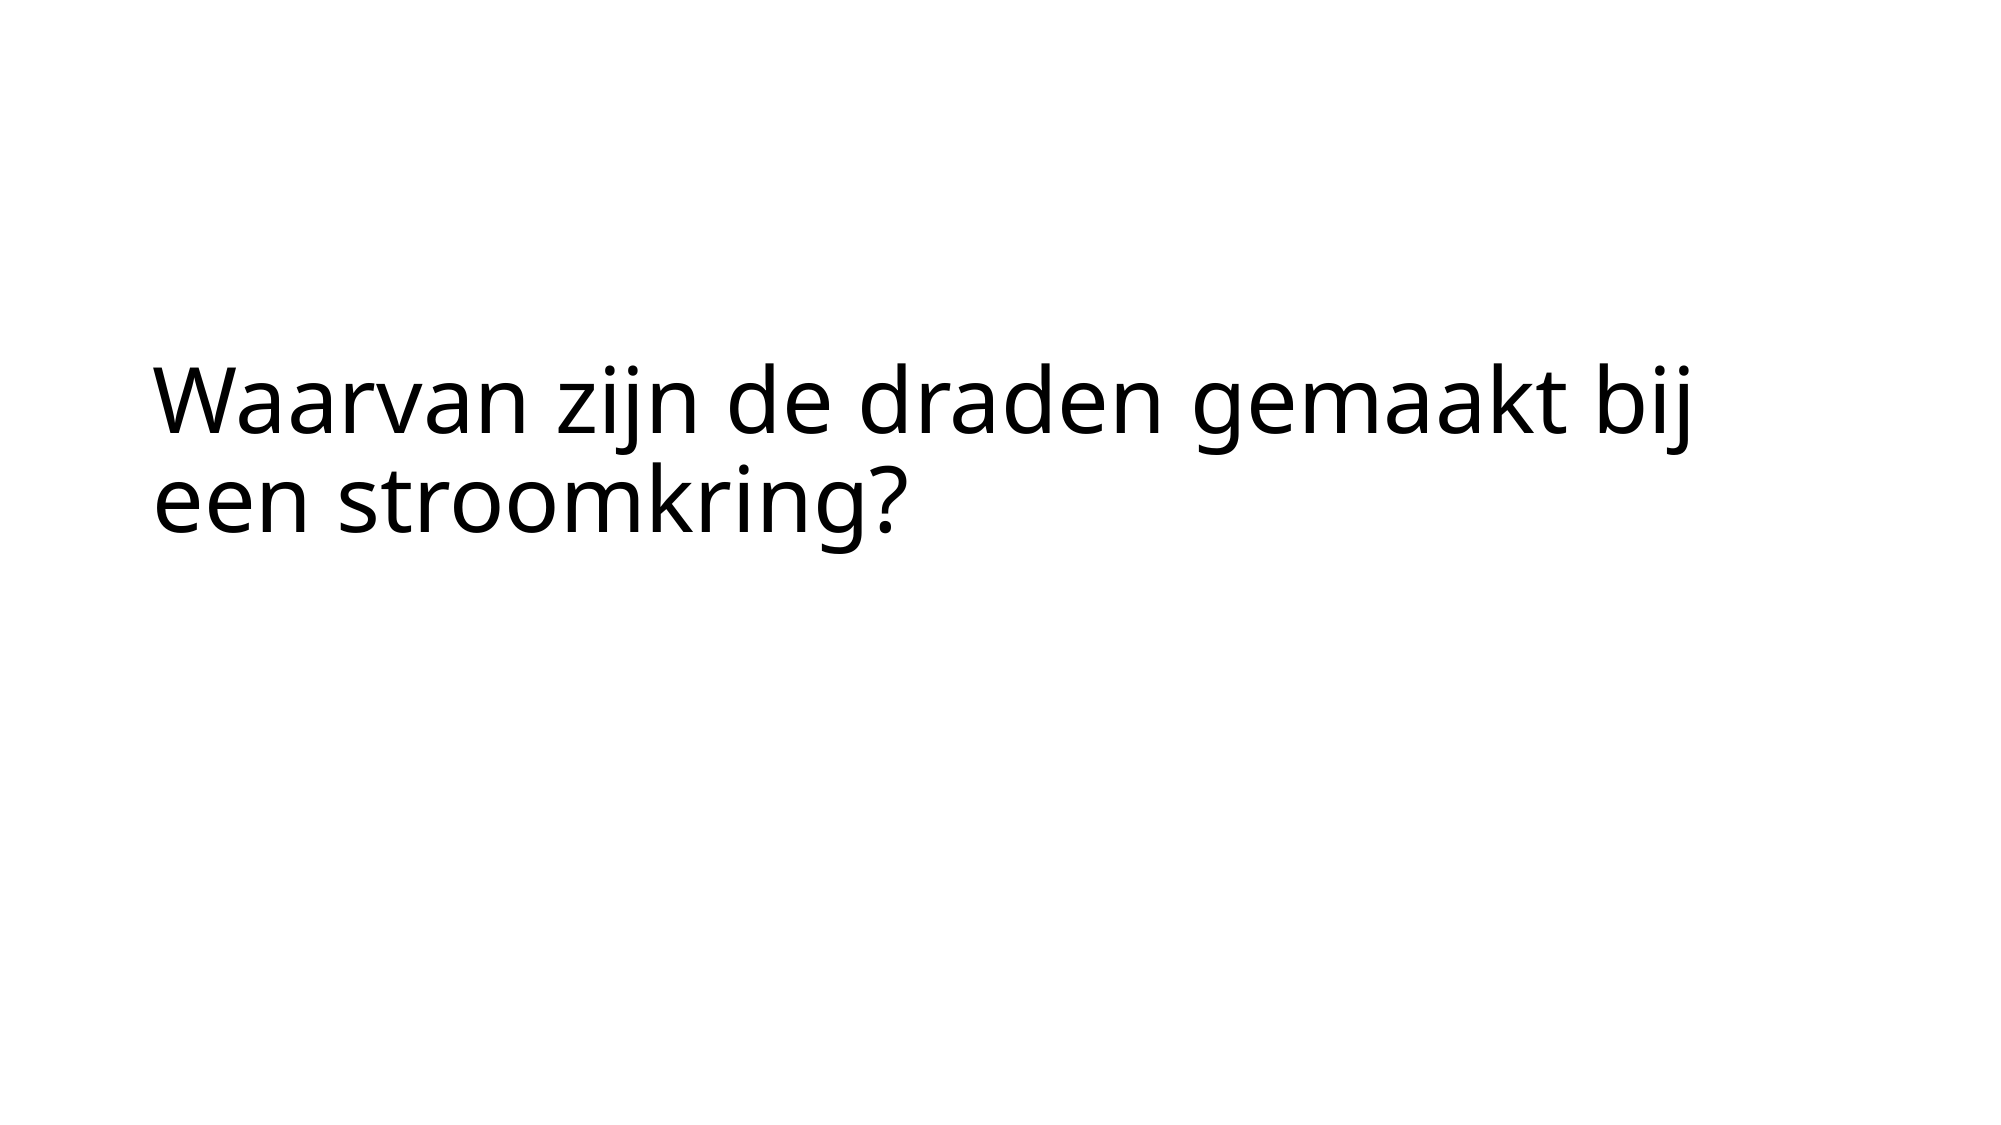

# Waarvan zijn de draden gemaakt bij een stroomkring?